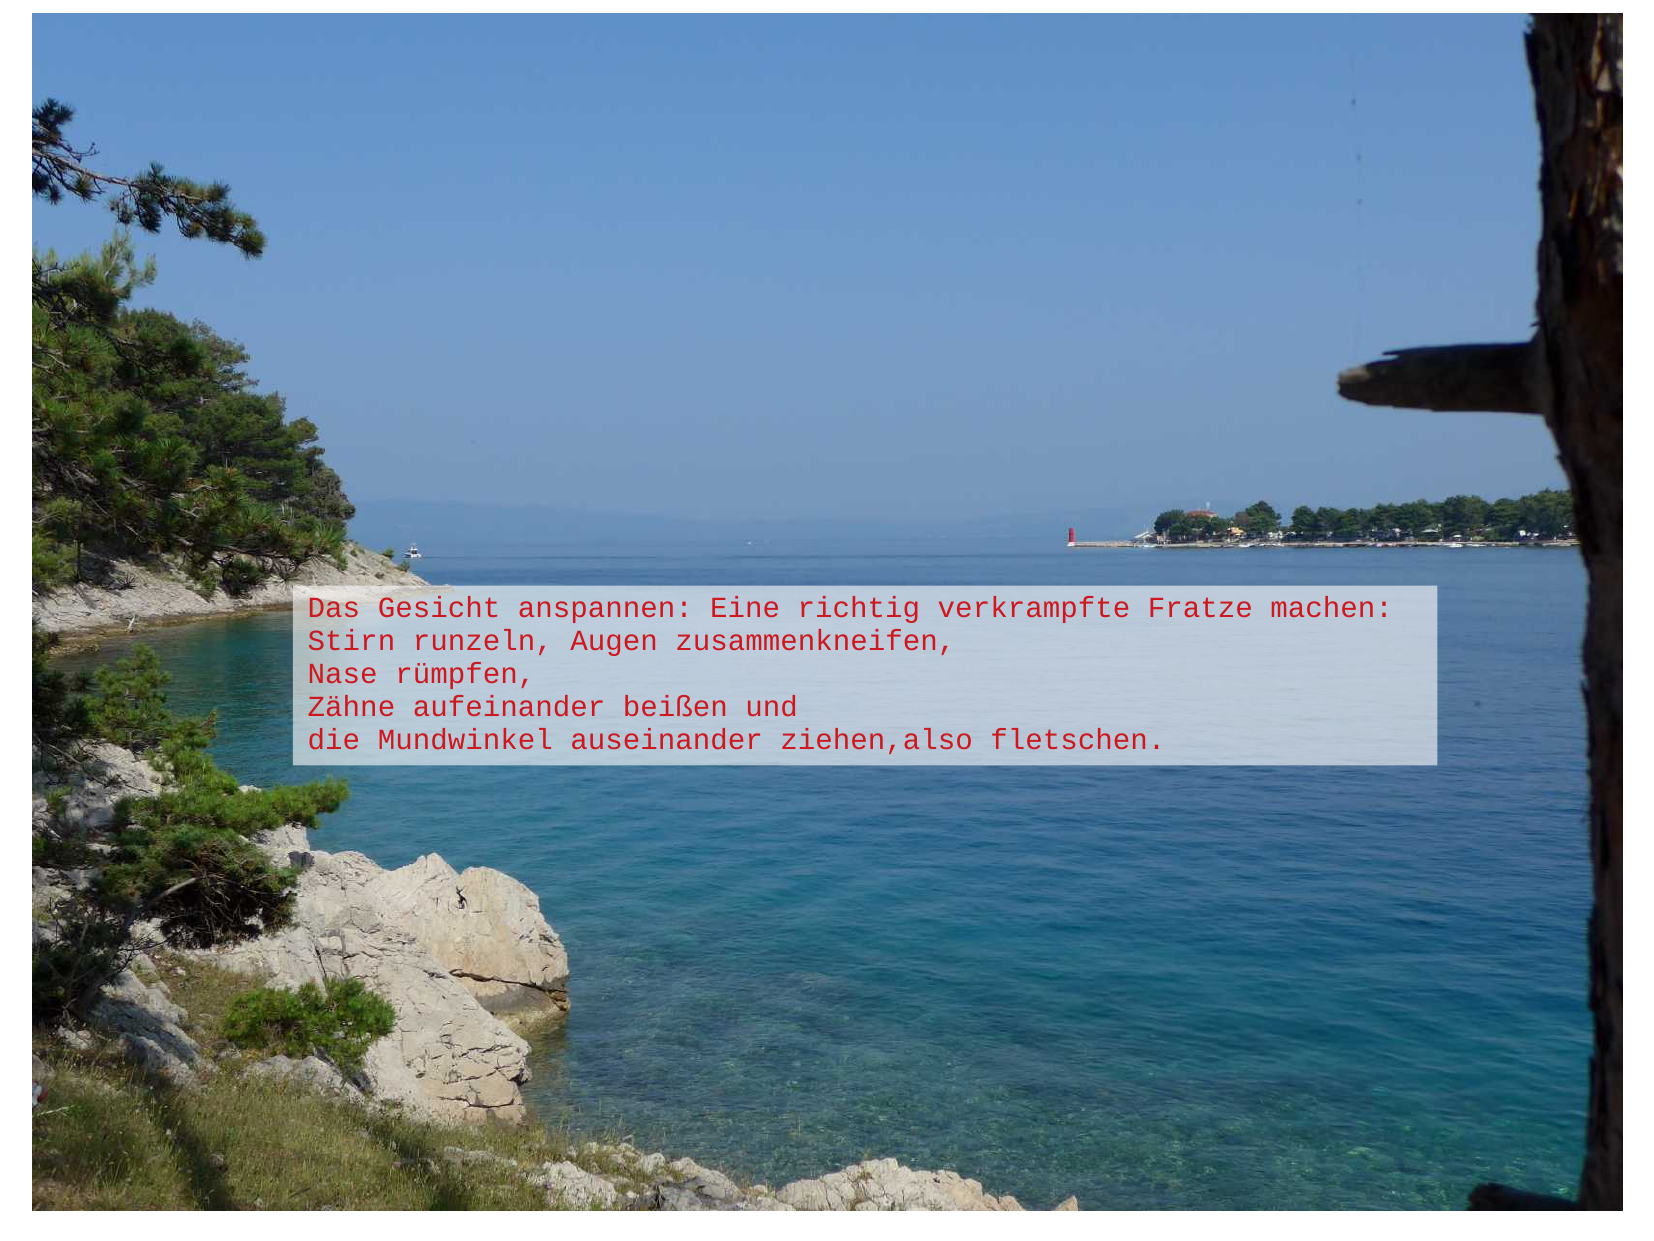

Das Gesicht anspannen: Eine richtig verkrampfte Fratze machen:
Stirn runzeln, Augen zusammenkneifen,
Nase rümpfen,
Zähne aufeinander beißen und
die Mundwinkel auseinander ziehen,also fletschen.